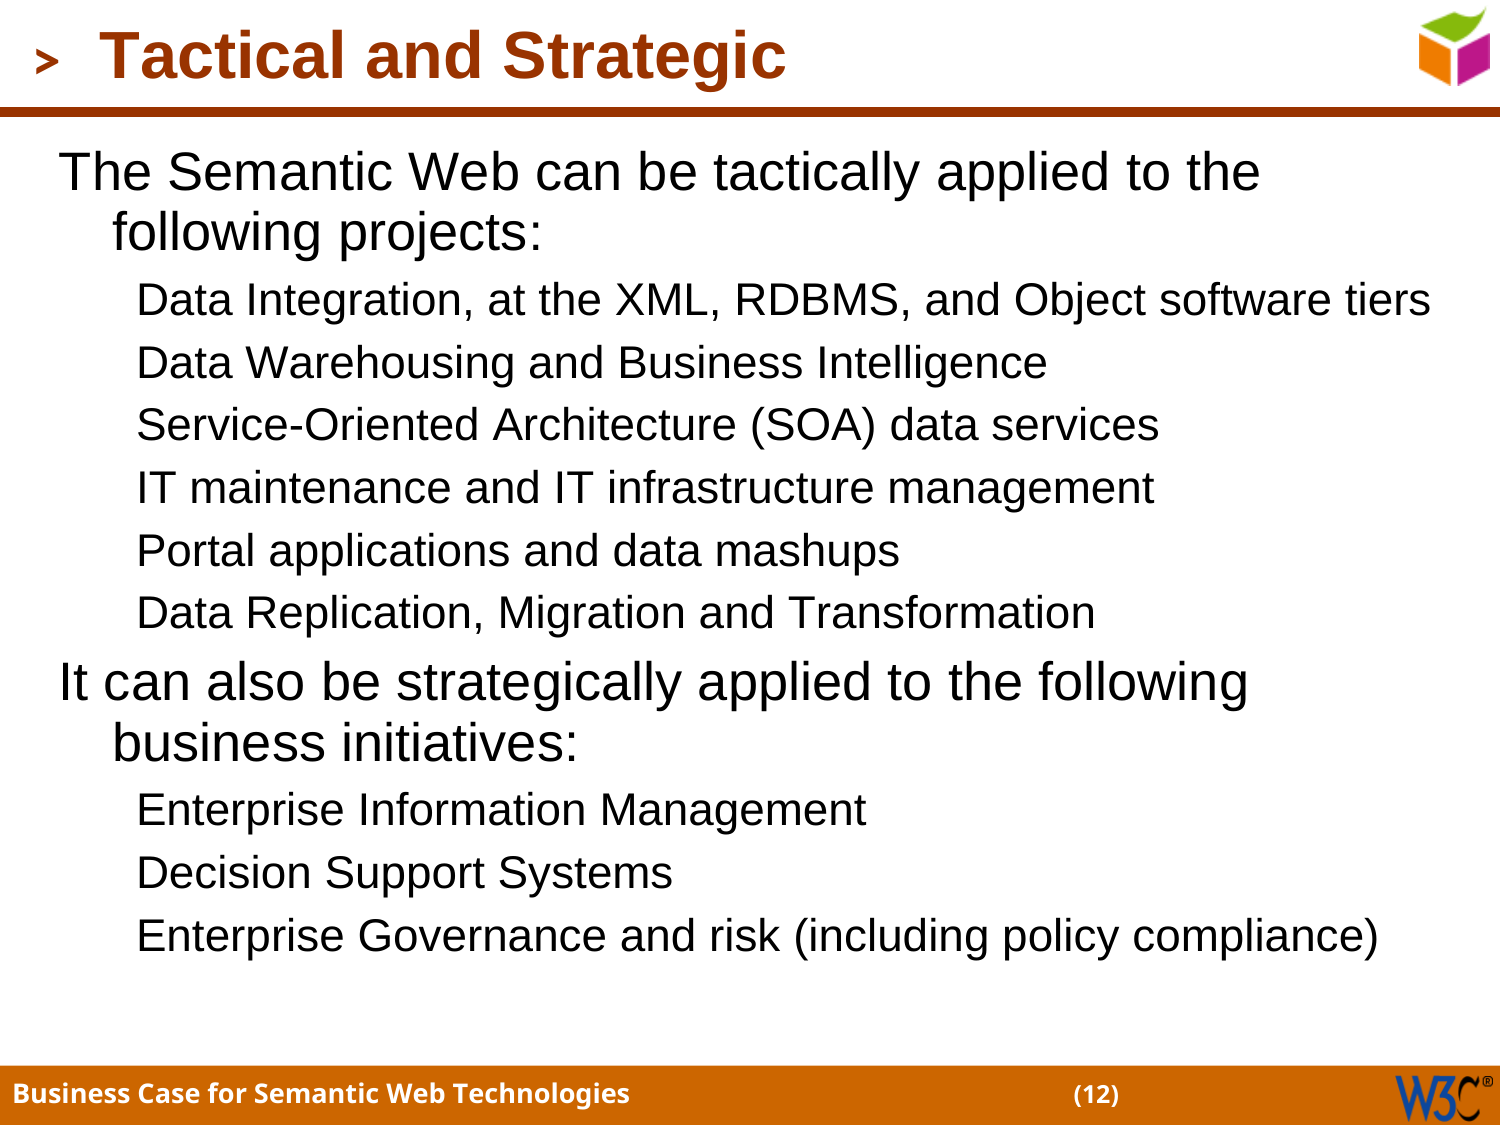

# Tactical and Strategic
The Semantic Web can be tactically applied to the following projects:
Data Integration, at the XML, RDBMS, and Object software tiers
Data Warehousing and Business Intelligence
Service-Oriented Architecture (SOA) data services
IT maintenance and IT infrastructure management
Portal applications and data mashups
Data Replication, Migration and Transformation
It can also be strategically applied to the following business initiatives:
Enterprise Information Management
Decision Support Systems
Enterprise Governance and risk (including policy compliance)